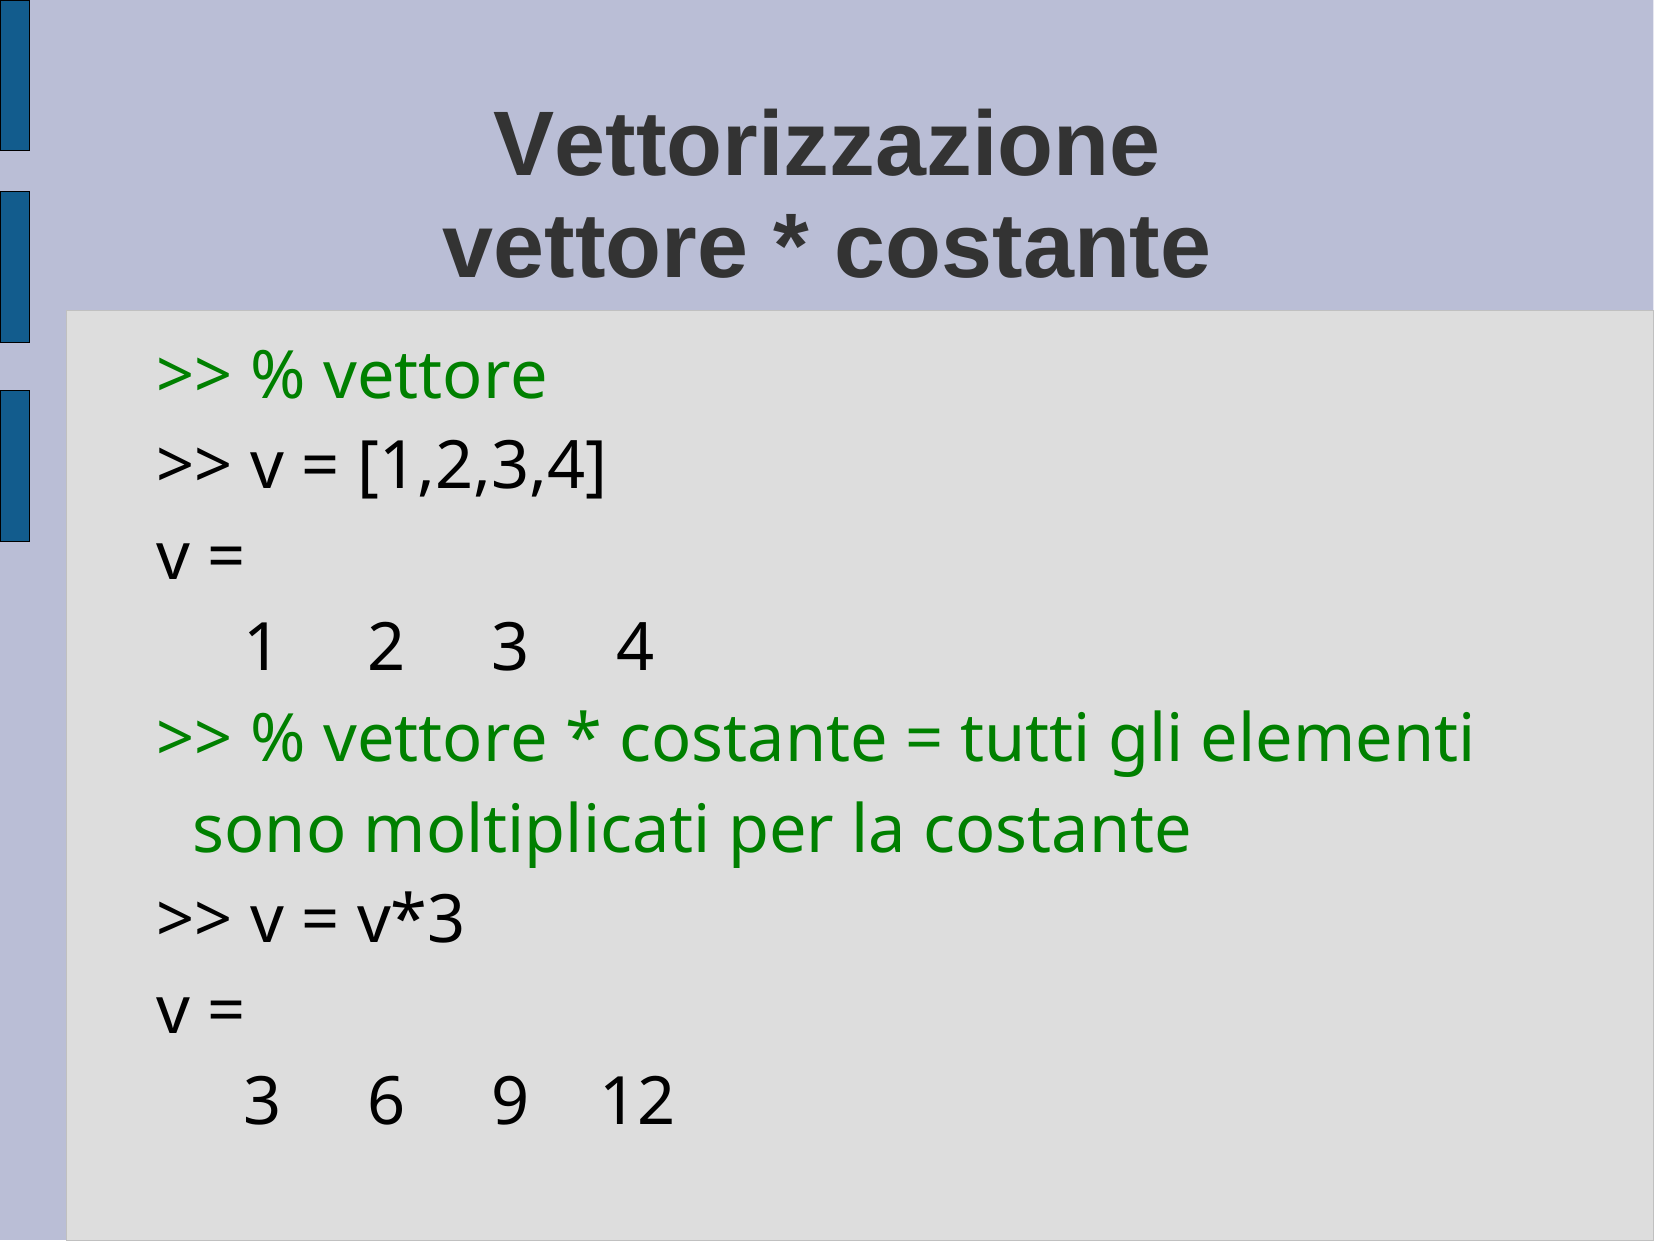

# Vettorizzazione vettore * costante
>> % vettore
>> v = [1,2,3,4]
v =
 1 2 3 4
>> % vettore * costante = tutti gli elementi sono moltiplicati per la costante
>> v = v*3
v =
 3 6 9 12